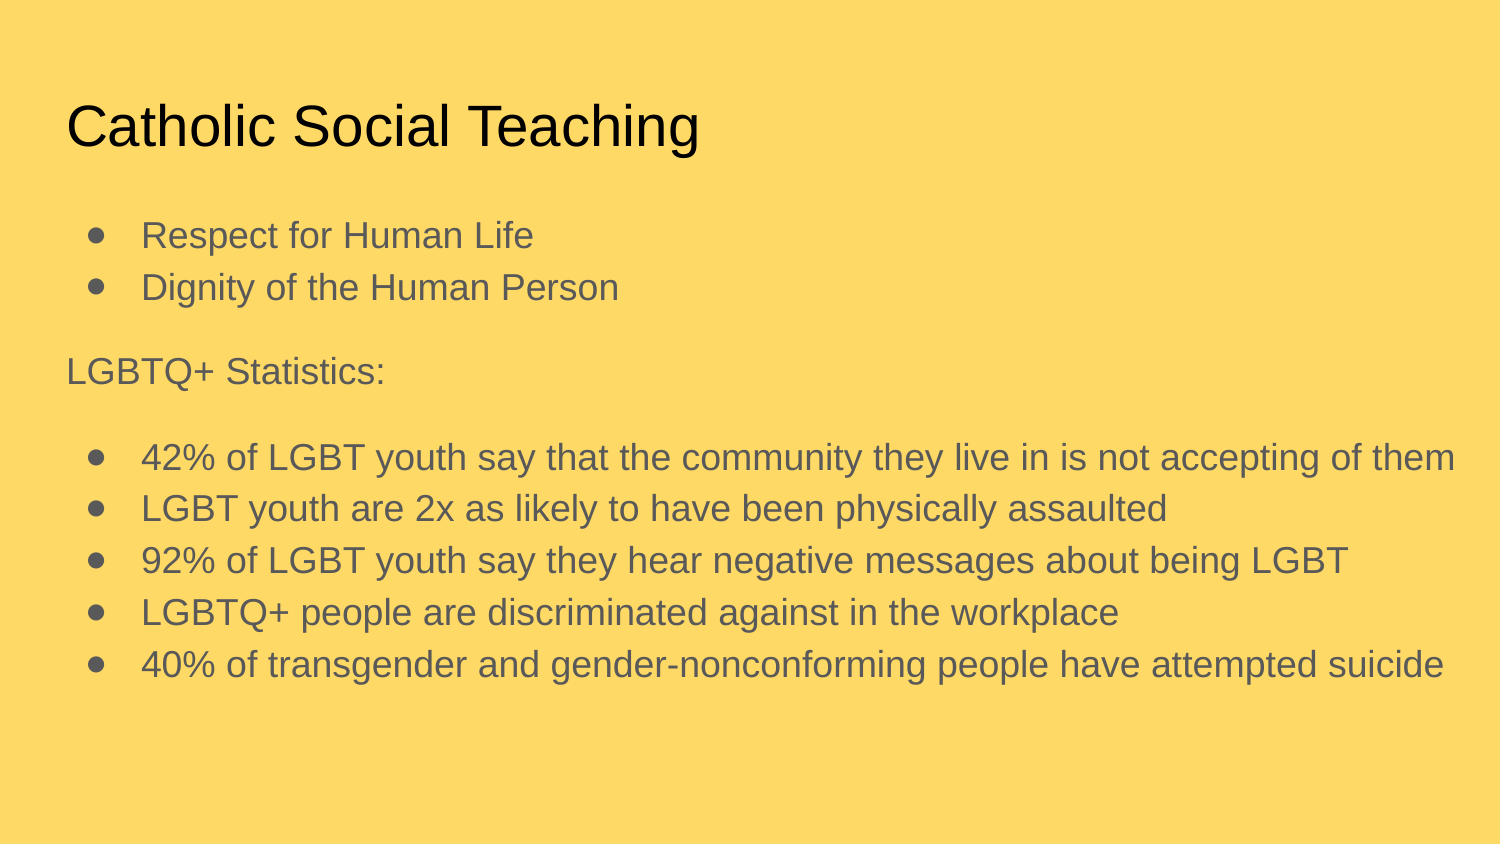

# Catholic Social Teaching
Respect for Human Life
Dignity of the Human Person
LGBTQ+ Statistics:
42% of LGBT youth say that the community they live in is not accepting of them
LGBT youth are 2x as likely to have been physically assaulted
92% of LGBT youth say they hear negative messages about being LGBT
LGBTQ+ people are discriminated against in the workplace
40% of transgender and gender-nonconforming people have attempted suicide